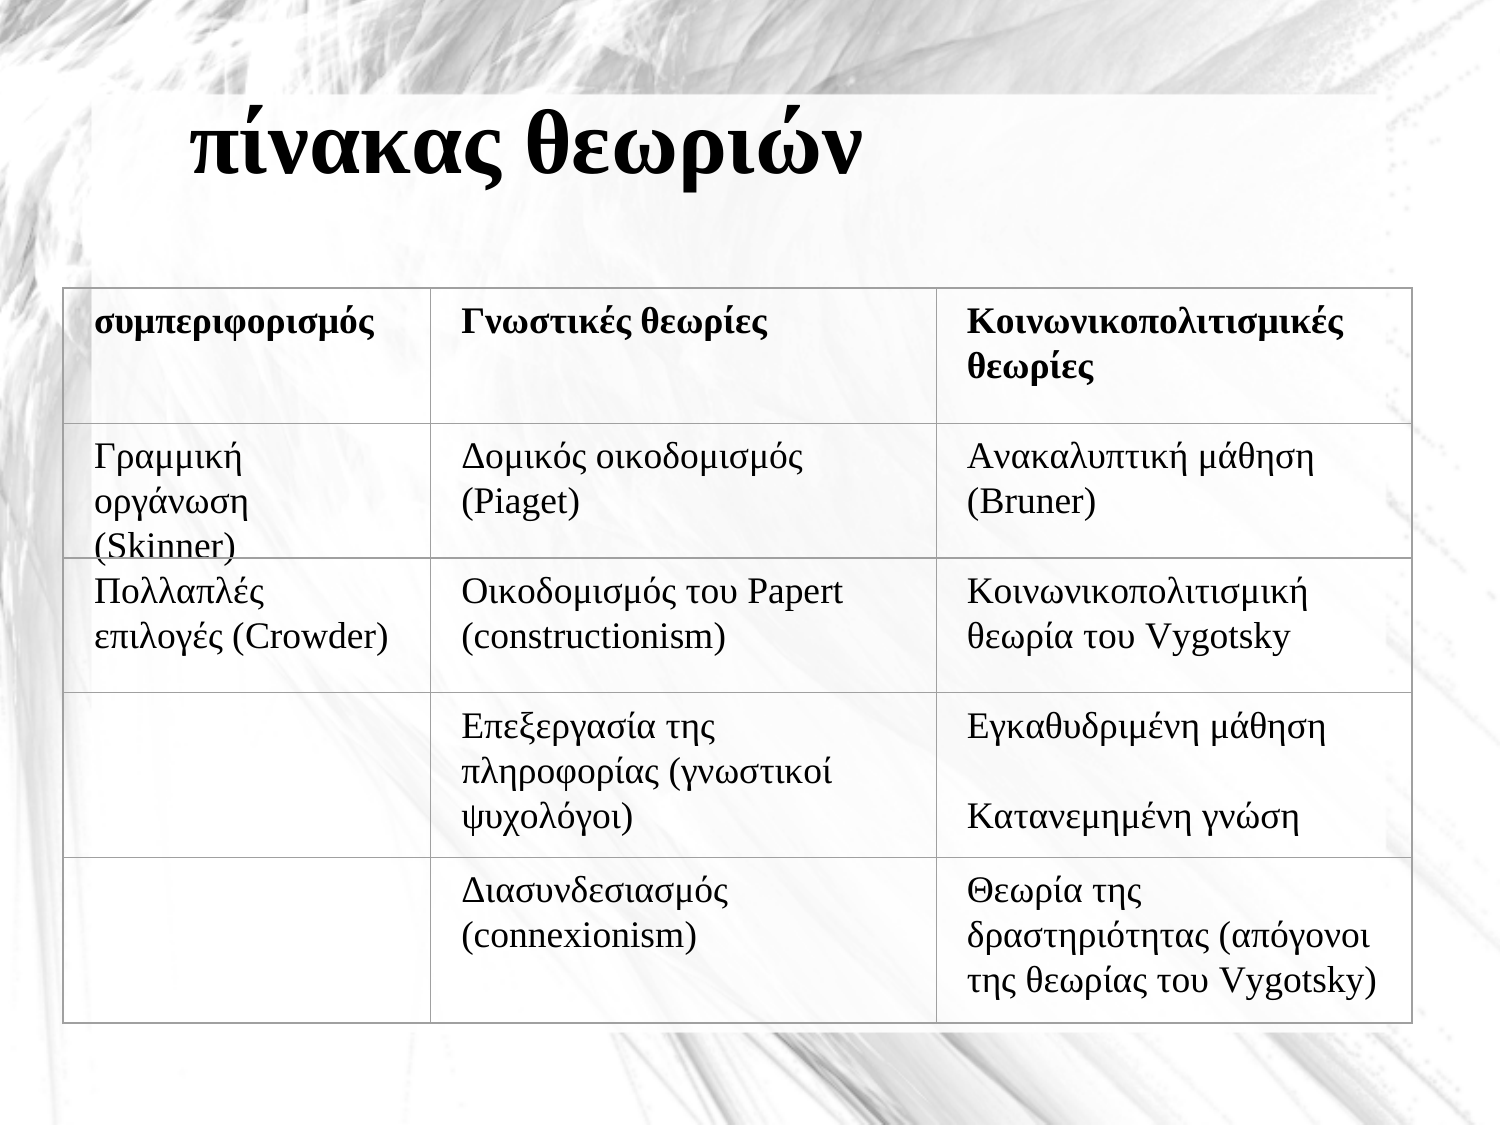

# πίνακας θεωριών
συμπεριφορισμός
Γνωστικές θεωρίες
Κοινωνικοπολιτισμικές θεωρίες
Γραμμική οργάνωση (Skinner)
Δομικός οικοδομισμός (Piaget)
Ανακαλυπτική μάθηση (Bruner)
Πολλαπλές επιλογές (Crowder)
Οικοδομισμός του Papert (constructionism)
Κοινωνικοπολιτισμική θεωρία του Vygotsky
Επεξεργασία της πληροφορίας (γνωστικοί ψυχολόγοι)
Εγκαθυδριμένη μάθηση
Κατανεμημένη γνώση
Διασυνδεσιασμός
(connexionism)
Θεωρία της δραστηριότητας (απόγονοι της θεωρίας του Vygotsky)